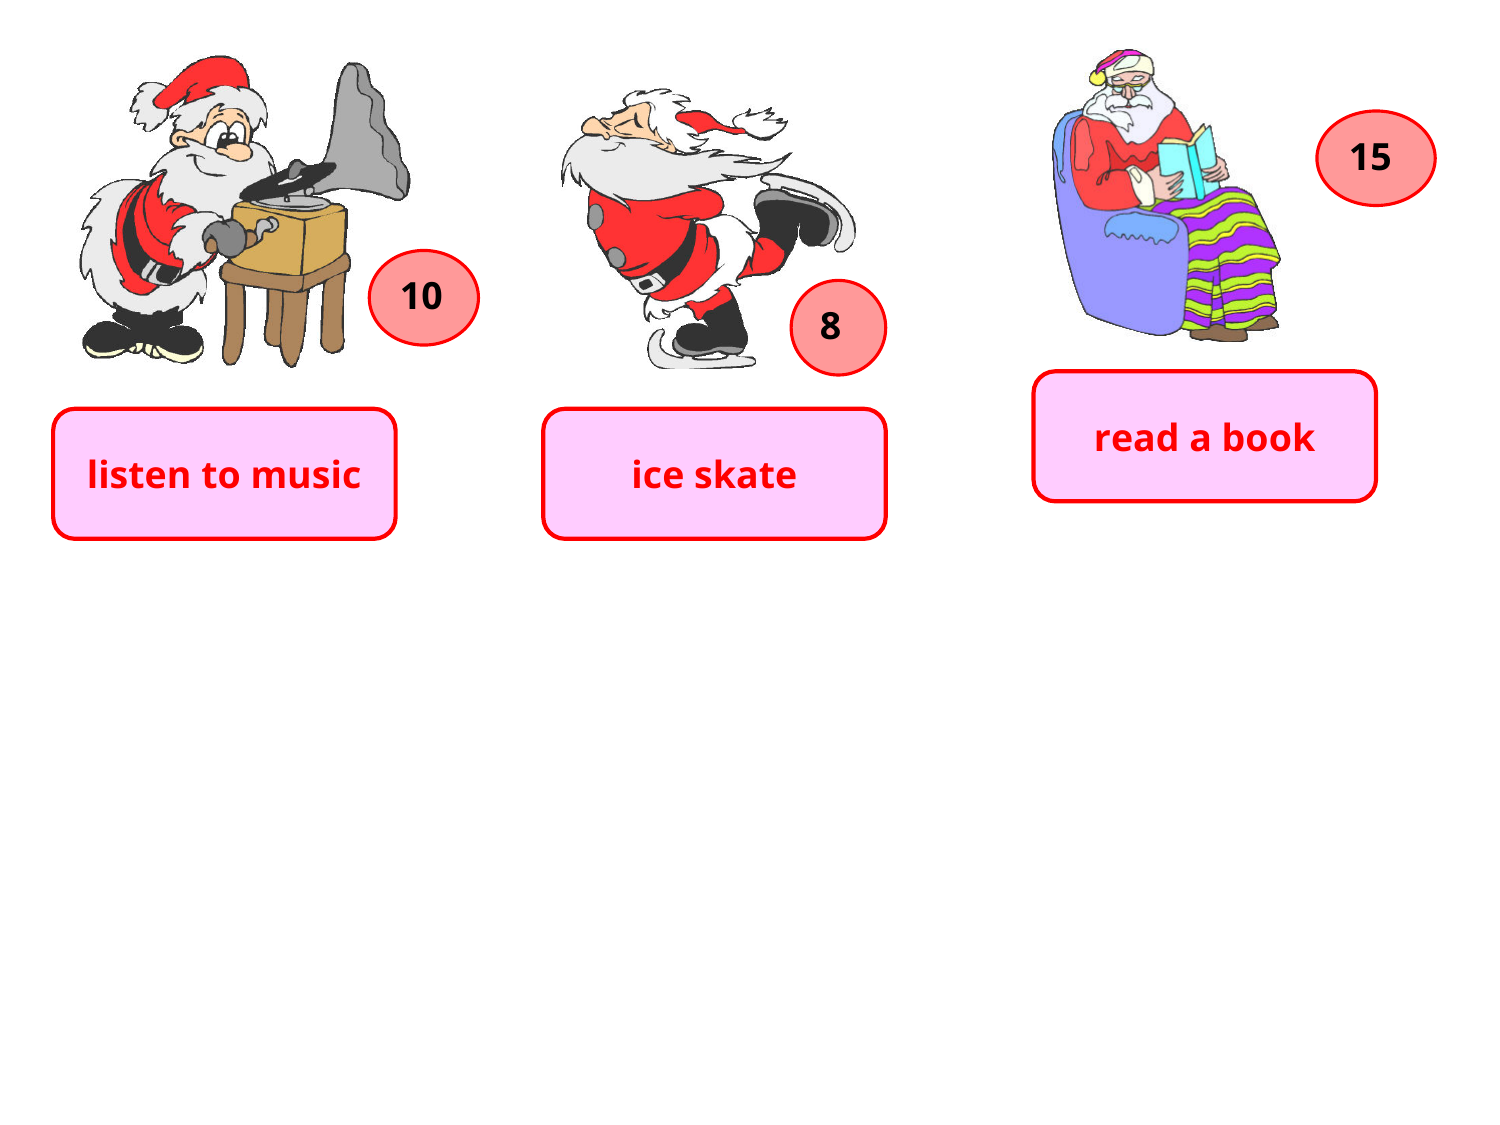

15
10
8
read a book
listen to music
ice skate